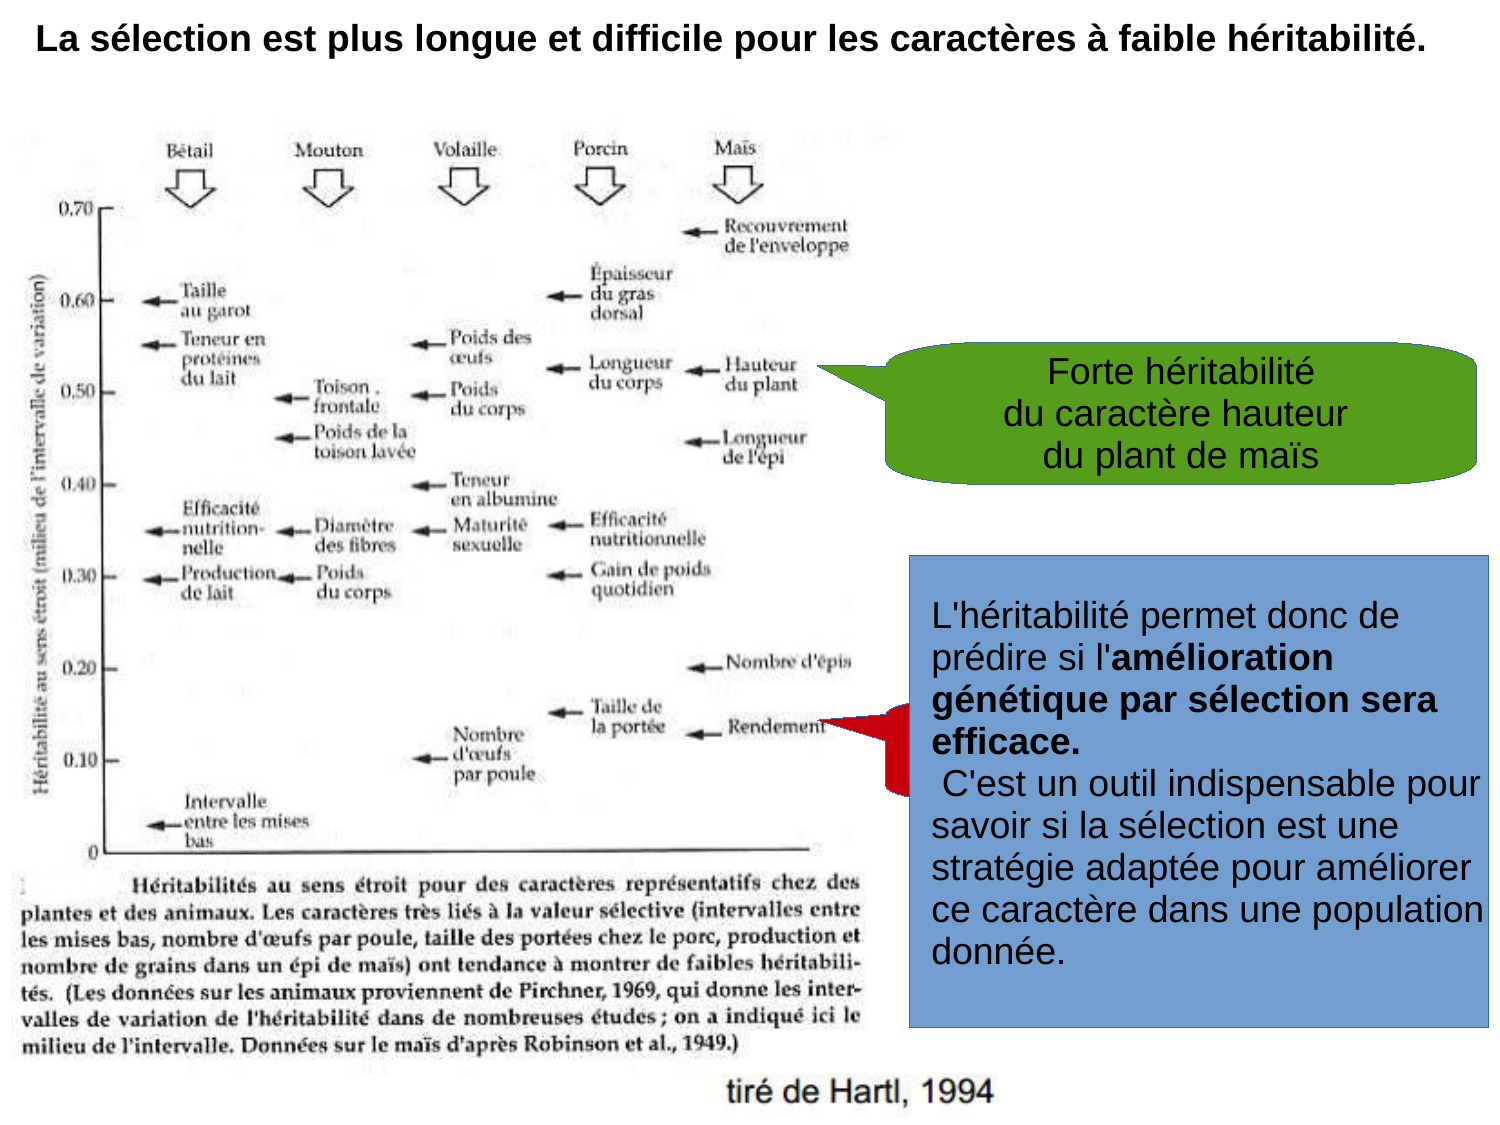

# La sélection est plus longue et difficile pour les caractères à faible héritabilité.
Forte héritabilité
du caractère hauteur
du plant de maïs
L'héritabilité permet donc de prédire si l'amélioration génétique par sélection sera efficace.
 C'est un outil indispensable pour savoir si la sélection est une stratégie adaptée pour améliorer ce caractère dans une population donnée.
Faible héritabilité
du caractère rendement du maïs